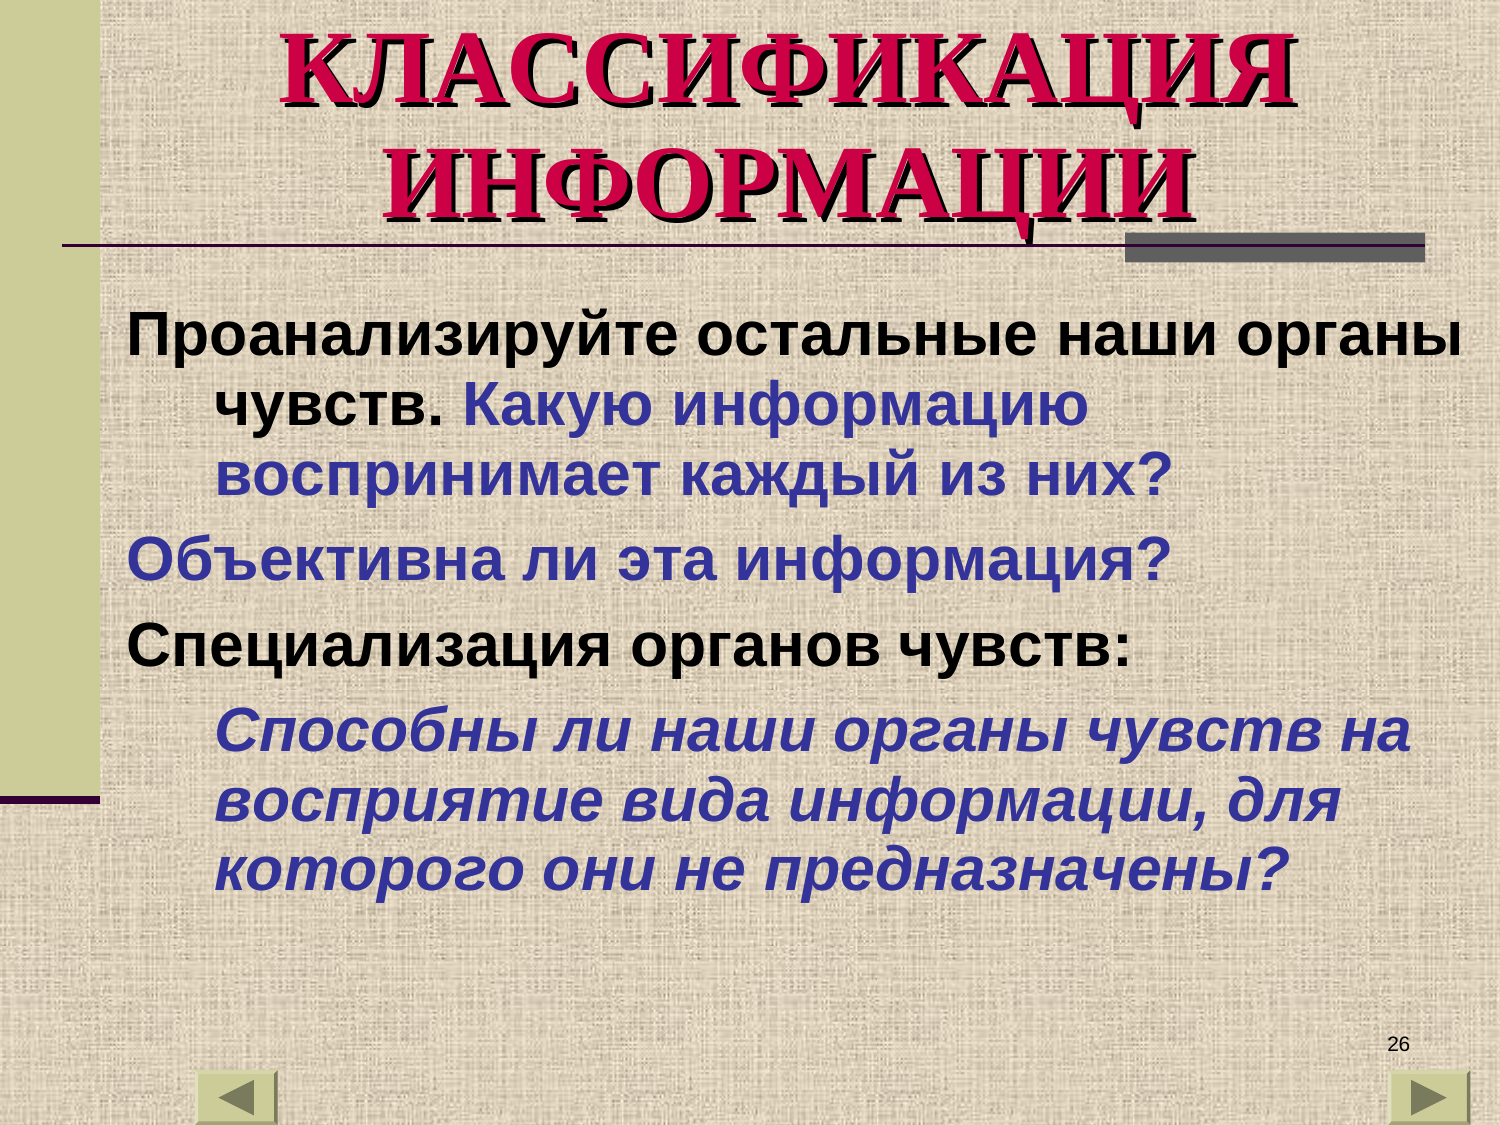

# КЛАССИФИКАЦИЯ ИНФОРМАЦИИ
Проанализируйте остальные наши органы чувств. Какую информацию воспринимает каждый из них?
Объективна ли эта информация?
Специализация органов чувств:
	Способны ли наши органы чувств на восприятие вида информации, для которого они не предназначены?
26